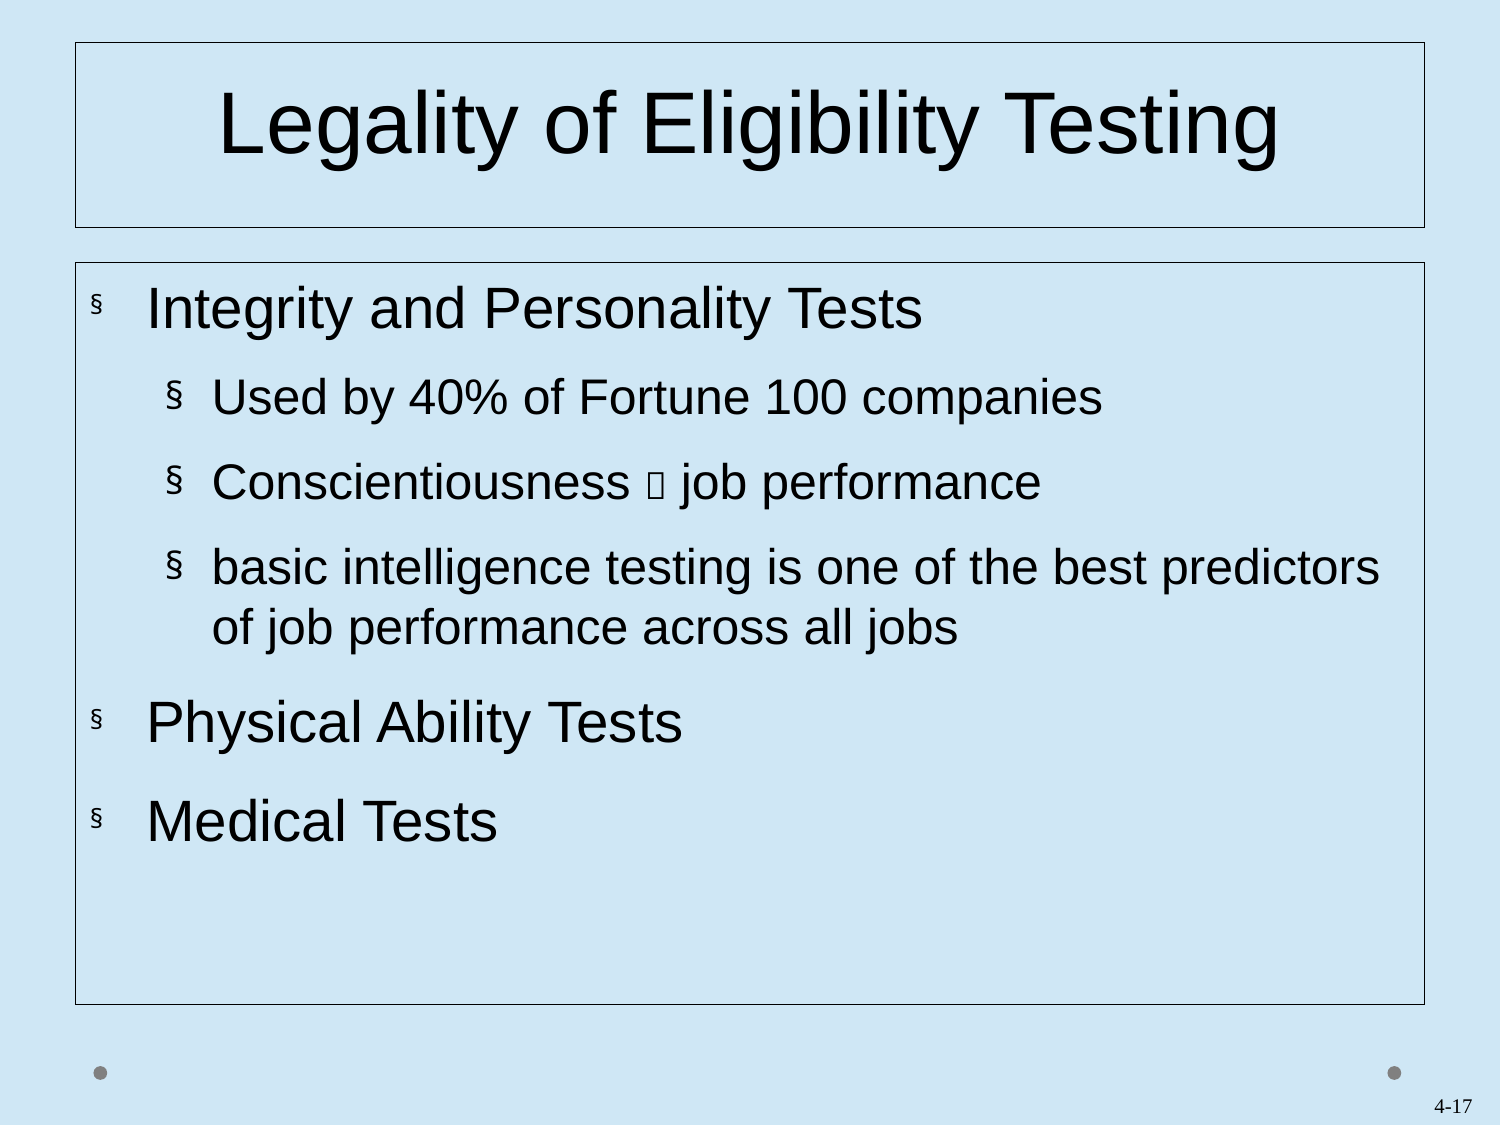

# Legality of Eligibility Testing
Integrity and Personality Tests
Used by 40% of Fortune 100 companies
Conscientiousness  job performance
basic intelligence testing is one of the best predictors of job performance across all jobs
Physical Ability Tests
Medical Tests